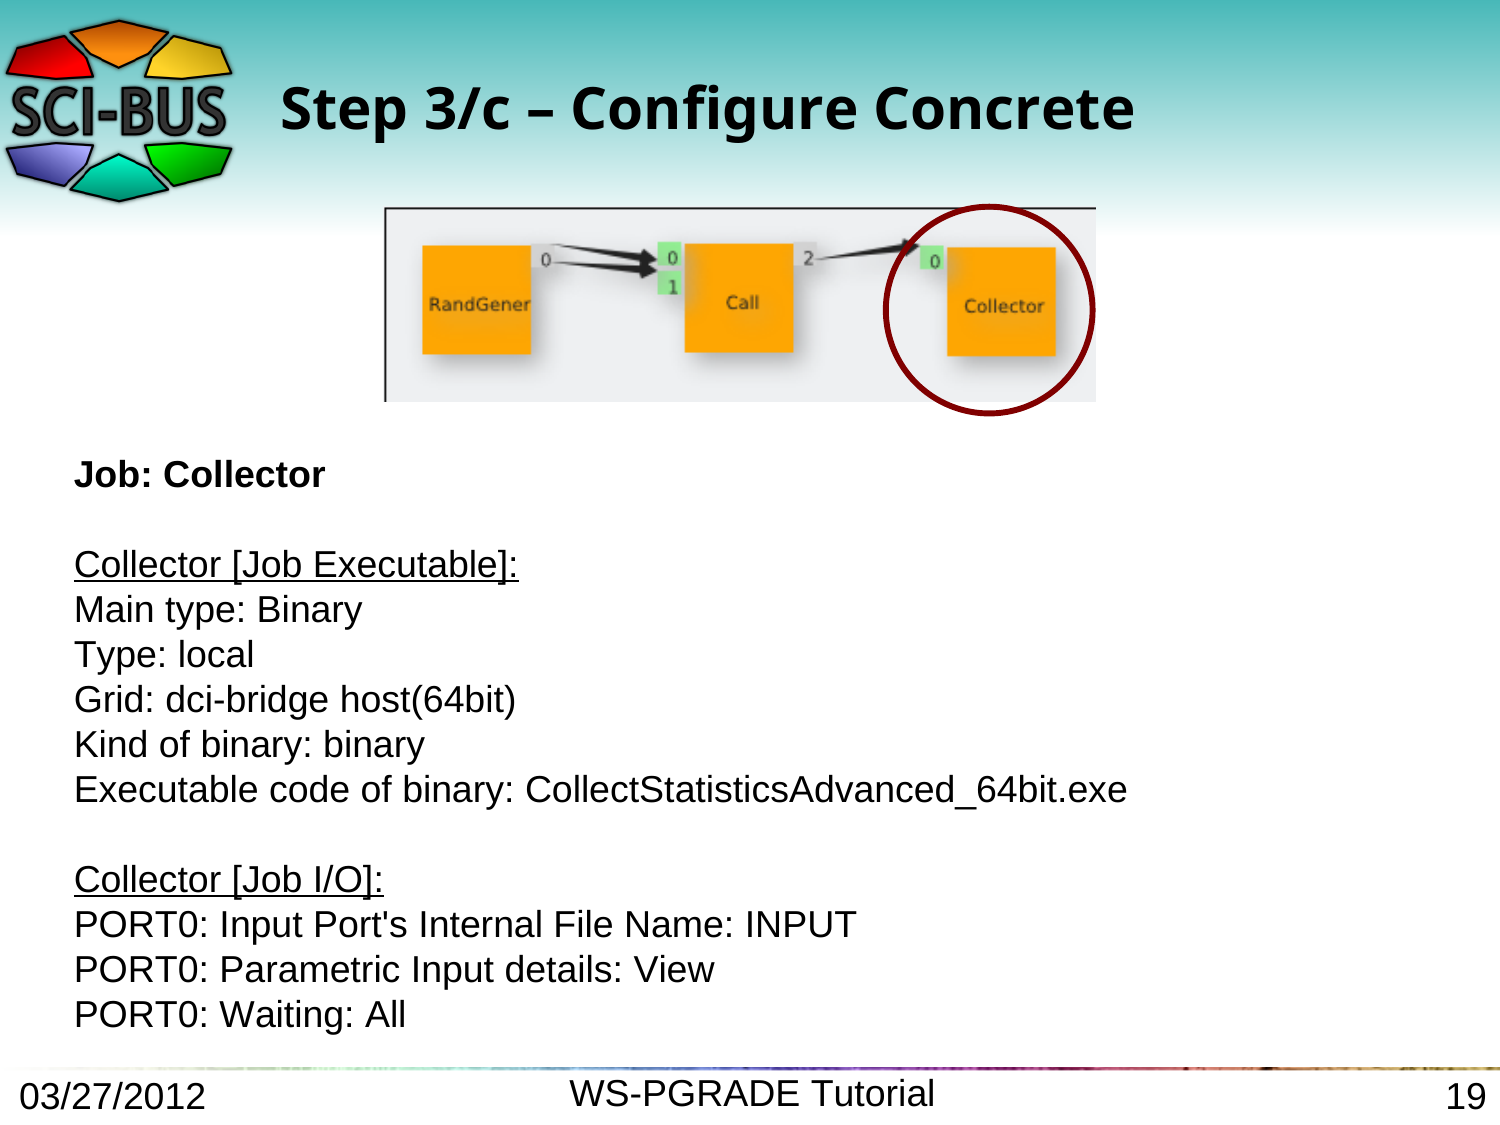

# Step 3/c – Configure Concrete
Job: Collector
Collector [Job Executable]:
Main type: Binary
Type: local
Grid: dci-bridge host(64bit)
Kind of binary: binary
Executable code of binary: CollectStatisticsAdvanced_64bit.exe
Collector [Job I/O]:
PORT0: Input Port's Internal File Name: INPUT
PORT0: Parametric Input details: View
PORT0: Waiting: All
Footer
5/29/2006
19